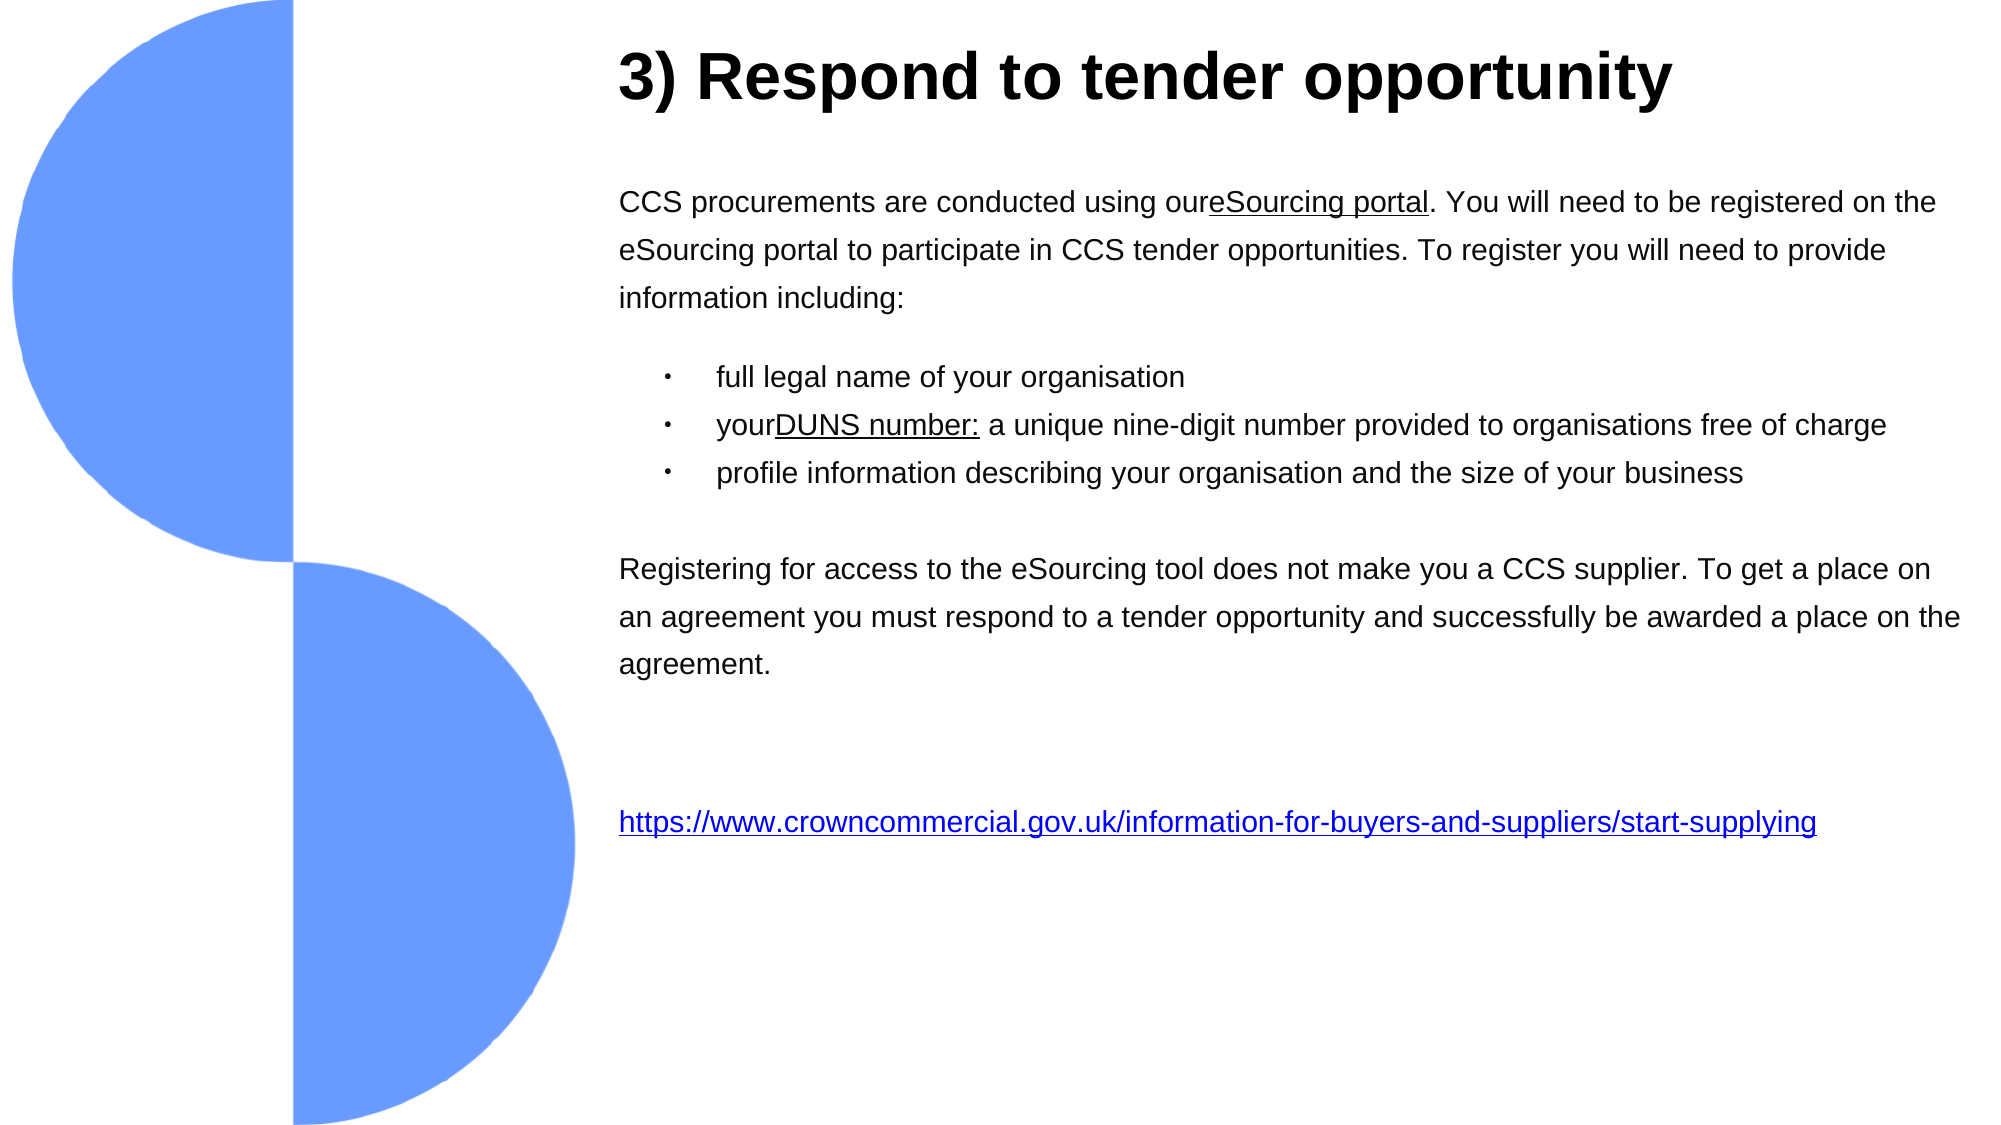

3) Respond to tender opportunity
# CCS procurements are conducted using oureSourcing portal. You will need to be registered on the eSourcing portal to participate in CCS tender opportunities. To register you will need to provide information including:
full legal name of your organisation
yourDUNS number: a unique nine-digit number provided to organisations free of charge
profile information describing your organisation and the size of your business
Registering for access to the eSourcing tool does not make you a CCS supplier. To get a place on an agreement you must respond to a tender opportunity and successfully be awarded a place on the agreement.
https://www.crowncommercial.gov.uk/information-for-buyers-and-suppliers/start-supplying